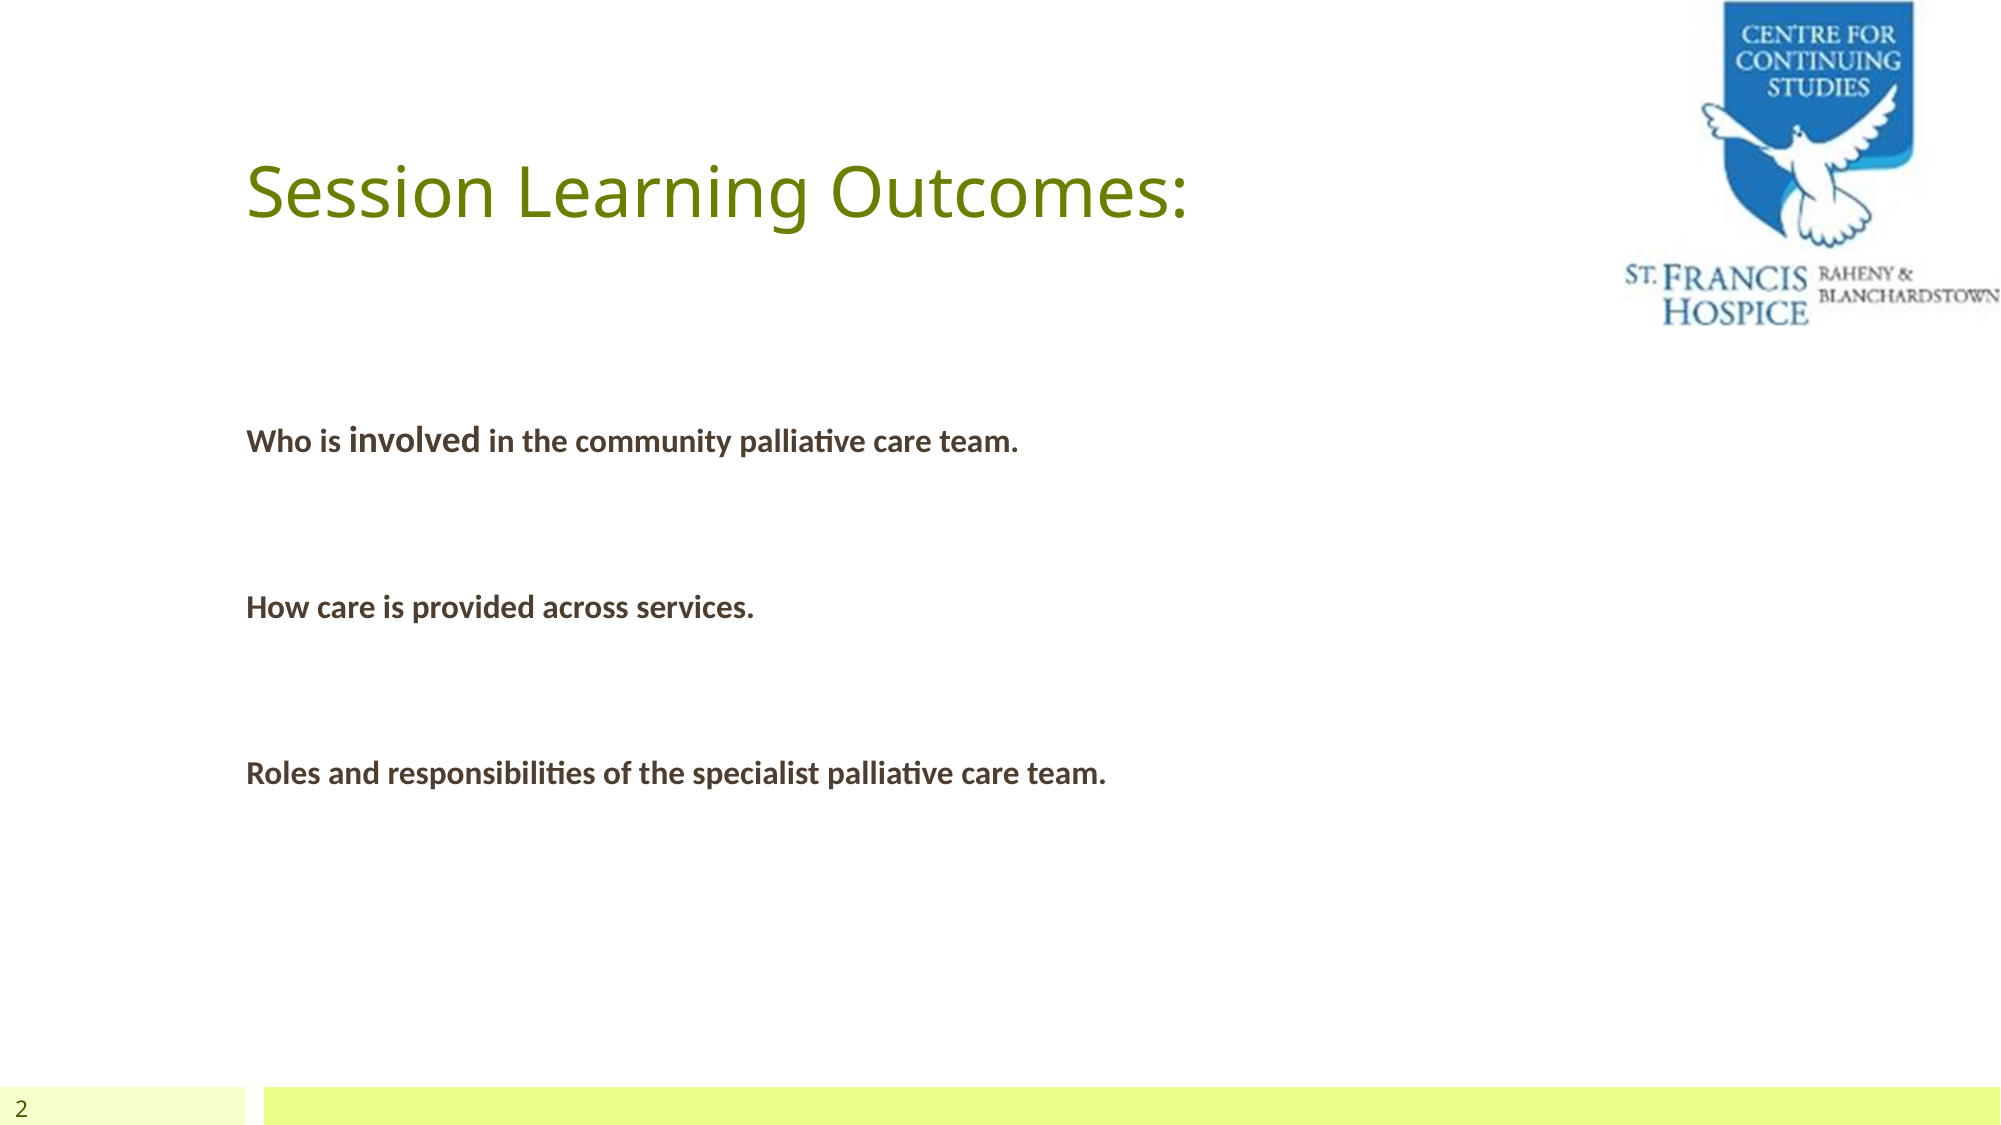

# Session Learning Outcomes:
Who is involved in the community palliative care team.
How care is provided across services.
Roles and responsibilities of the specialist palliative care team.